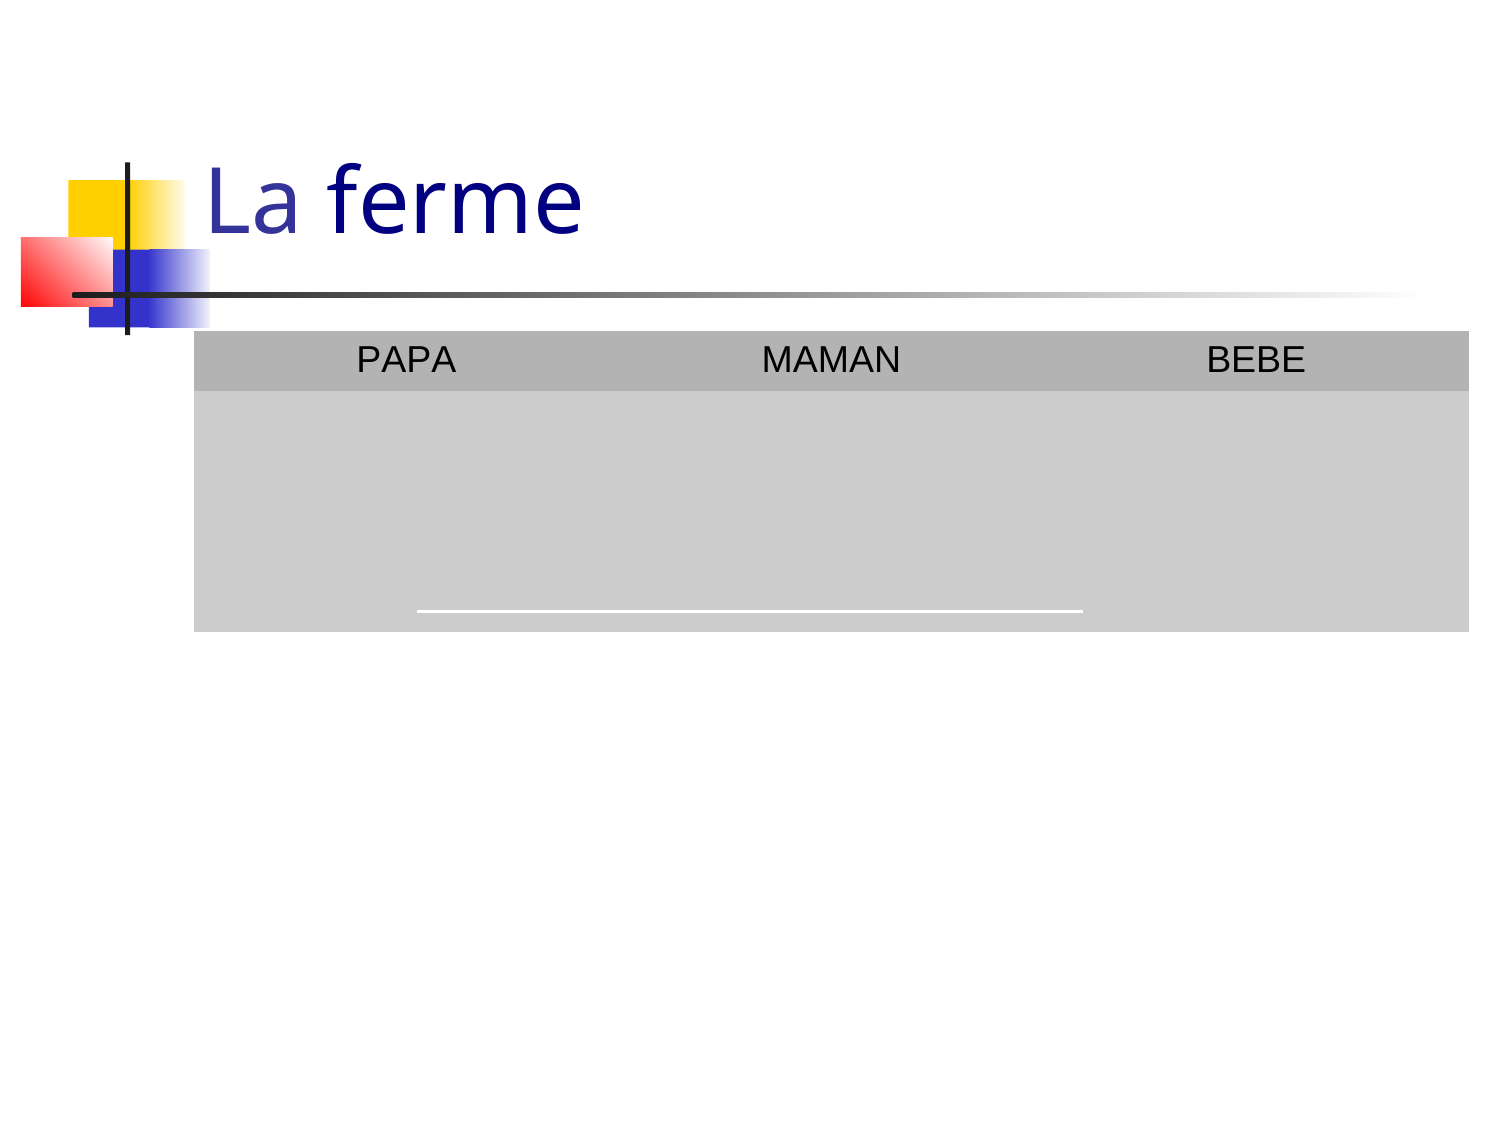

# La ferme
| PAPA | MAMAN | BEBE |
| --- | --- | --- |
| | | |